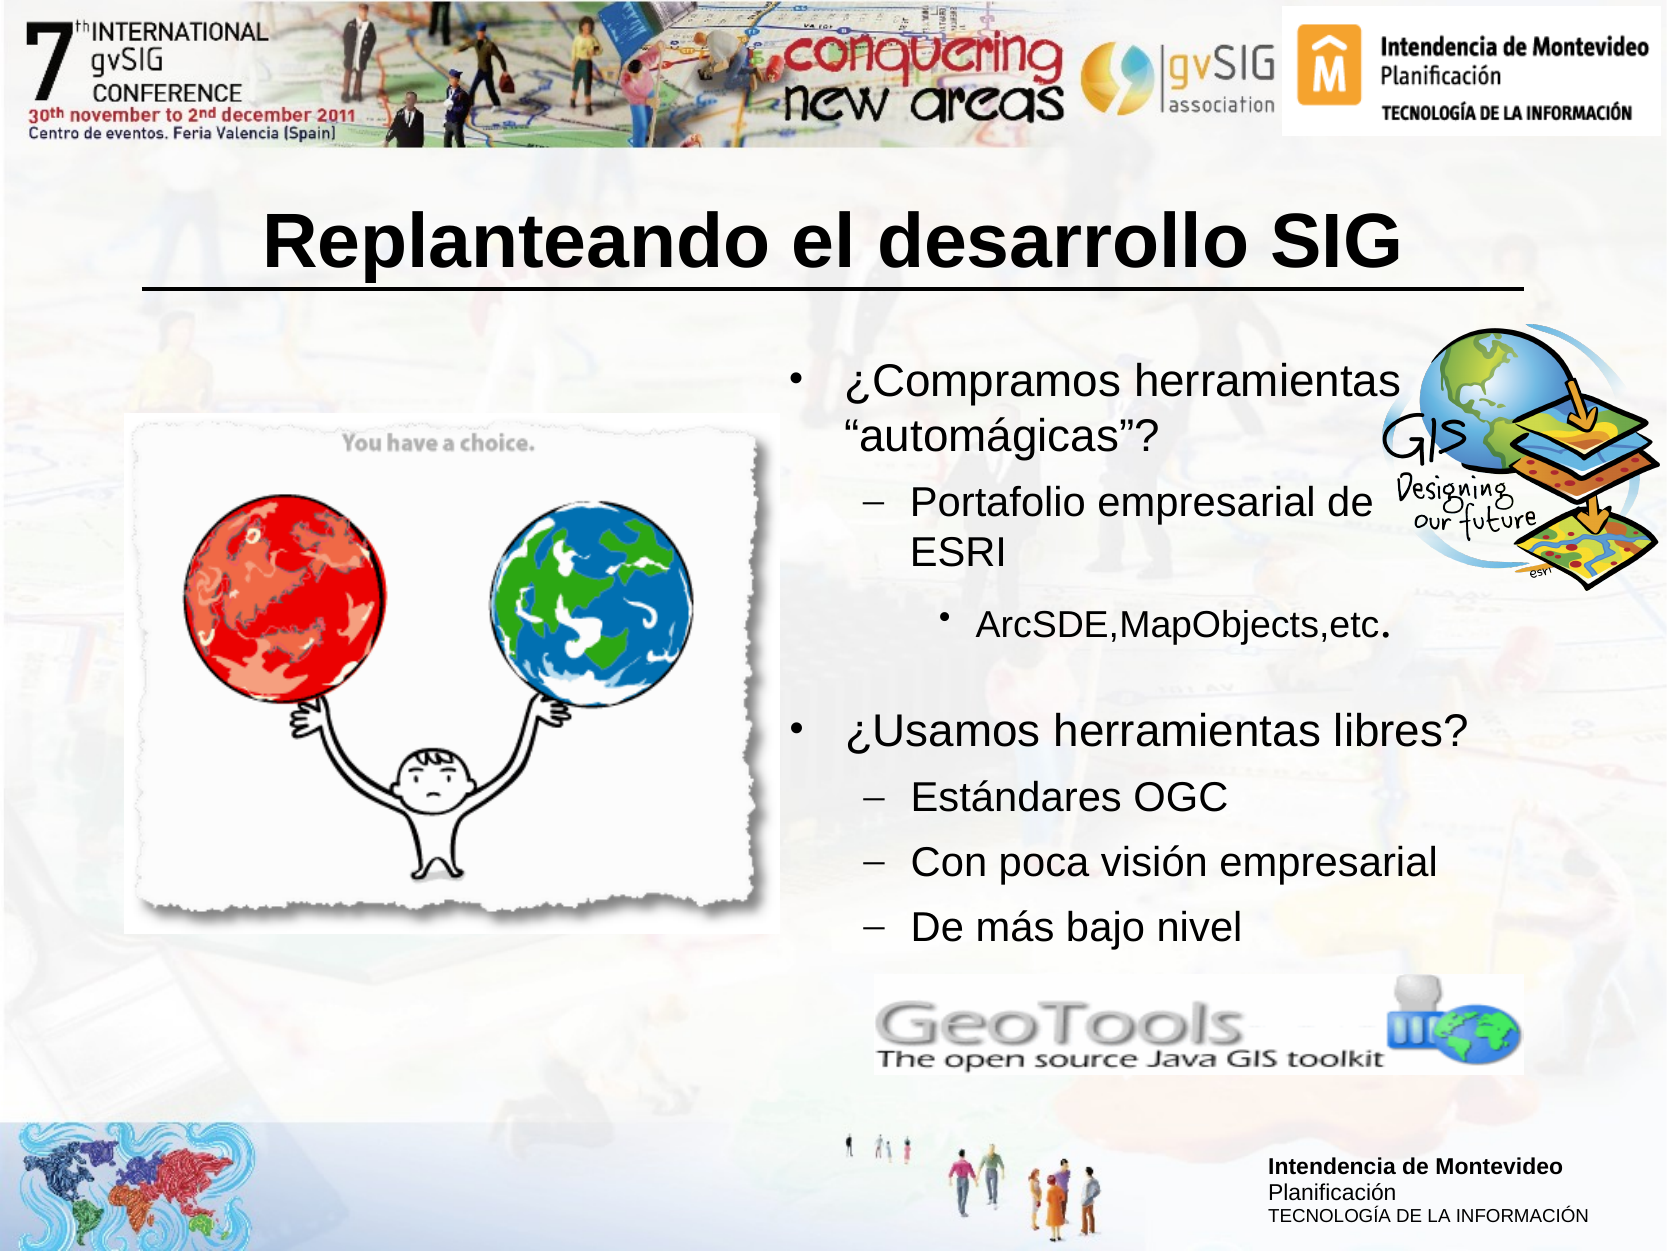

# Replanteando el desarrollo SIG
¿Compramos herramientas “automágicas”?
Portafolio empresarial de ESRI
ArcSDE,MapObjects,etc.
¿Usamos herramientas libres?
Estándares OGC
Con poca visión empresarial
De más bajo nivel